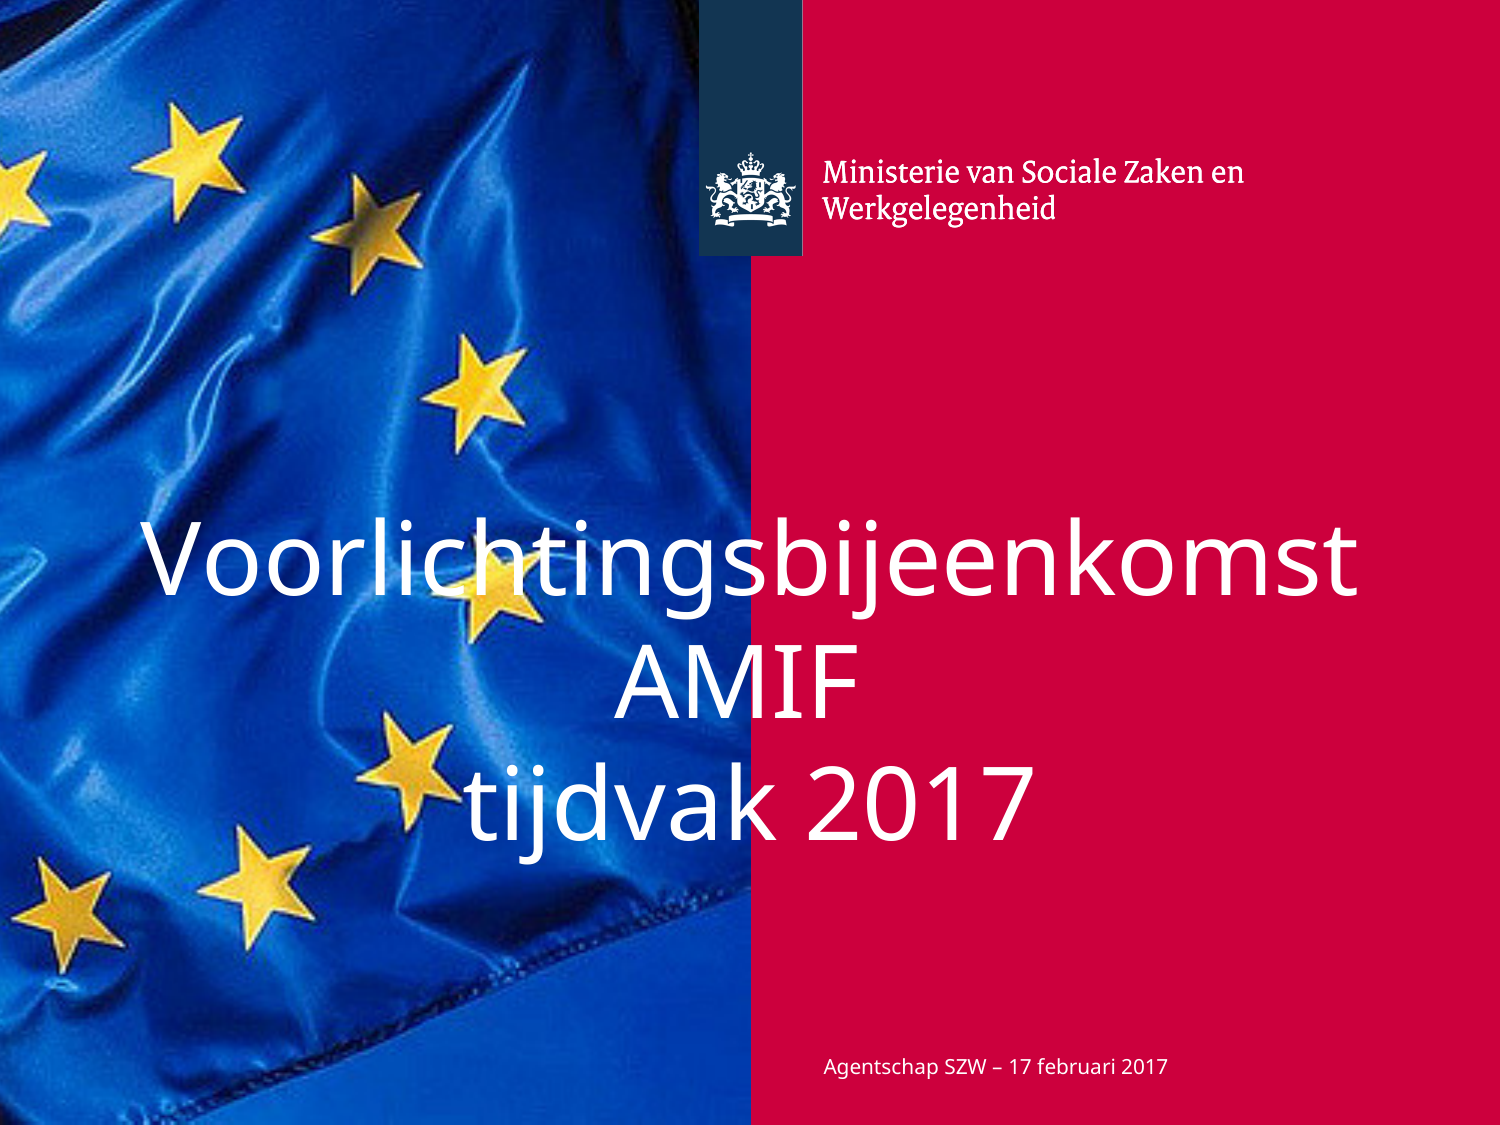

# Voorlichtingsbijeenkomst AMIF tijdvak 2017
Agentschap SZW – 17 februari 2017